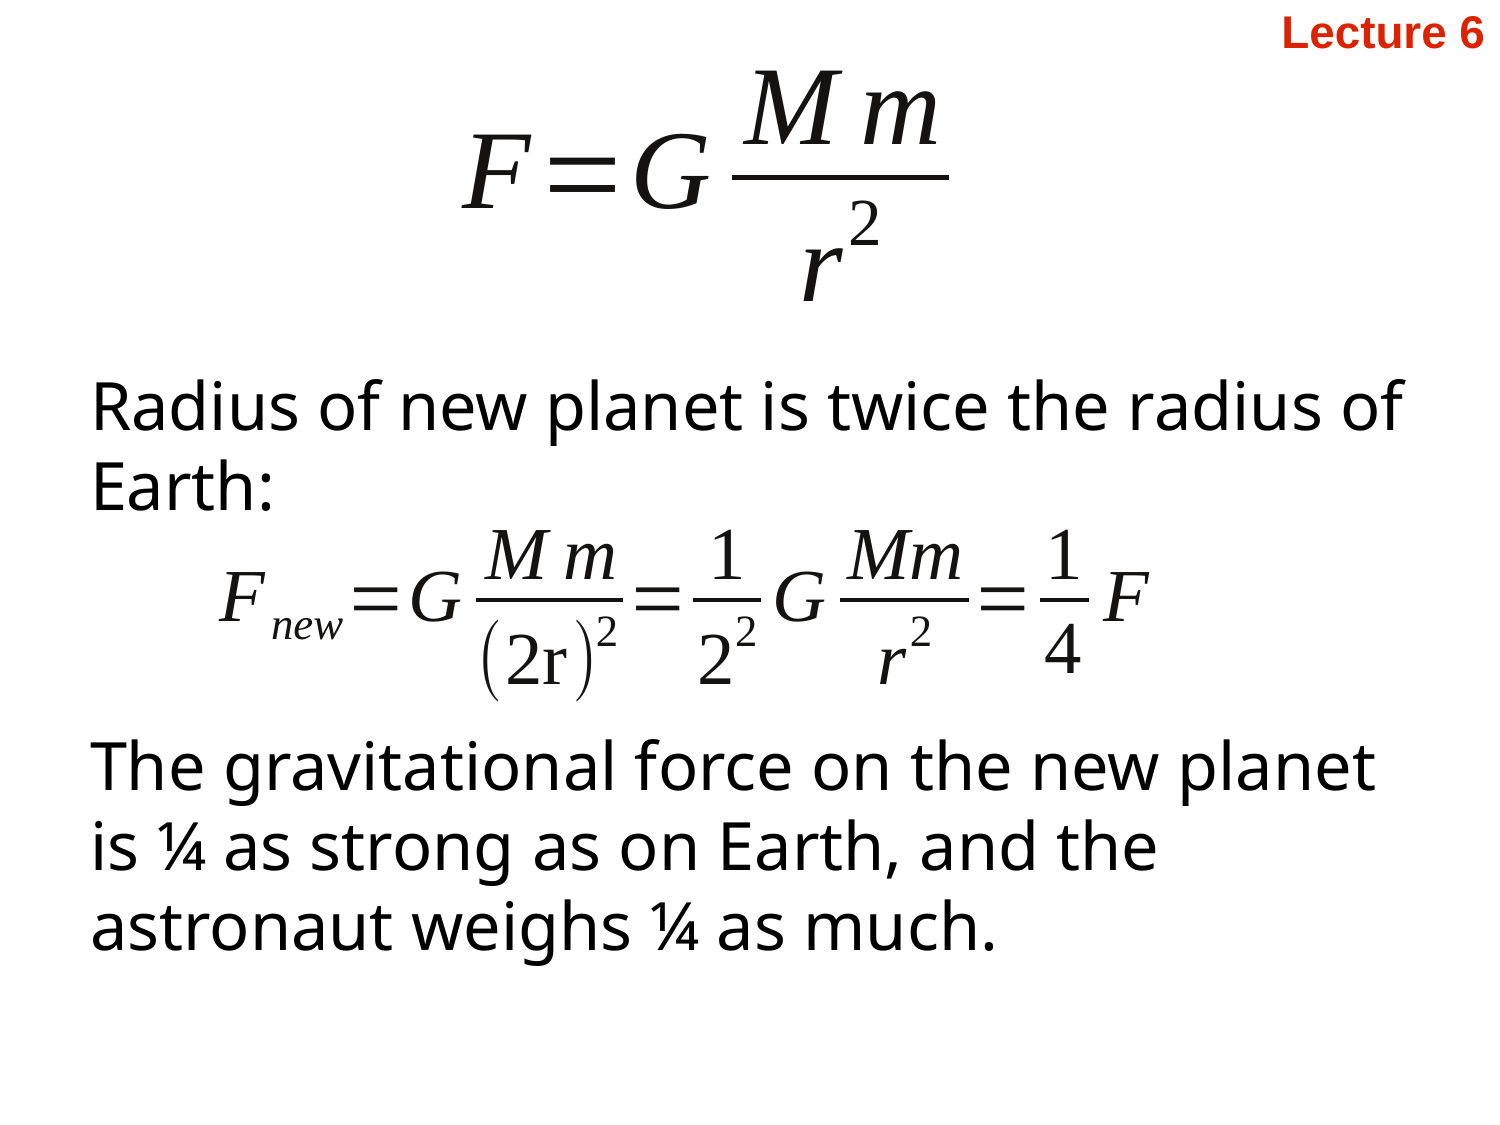

Lecture 6
# Radius of new planet is twice the radius of Earth:
The gravitational force on the new planet is ¼ as strong as on Earth, and the astronaut weighs ¼ as much.